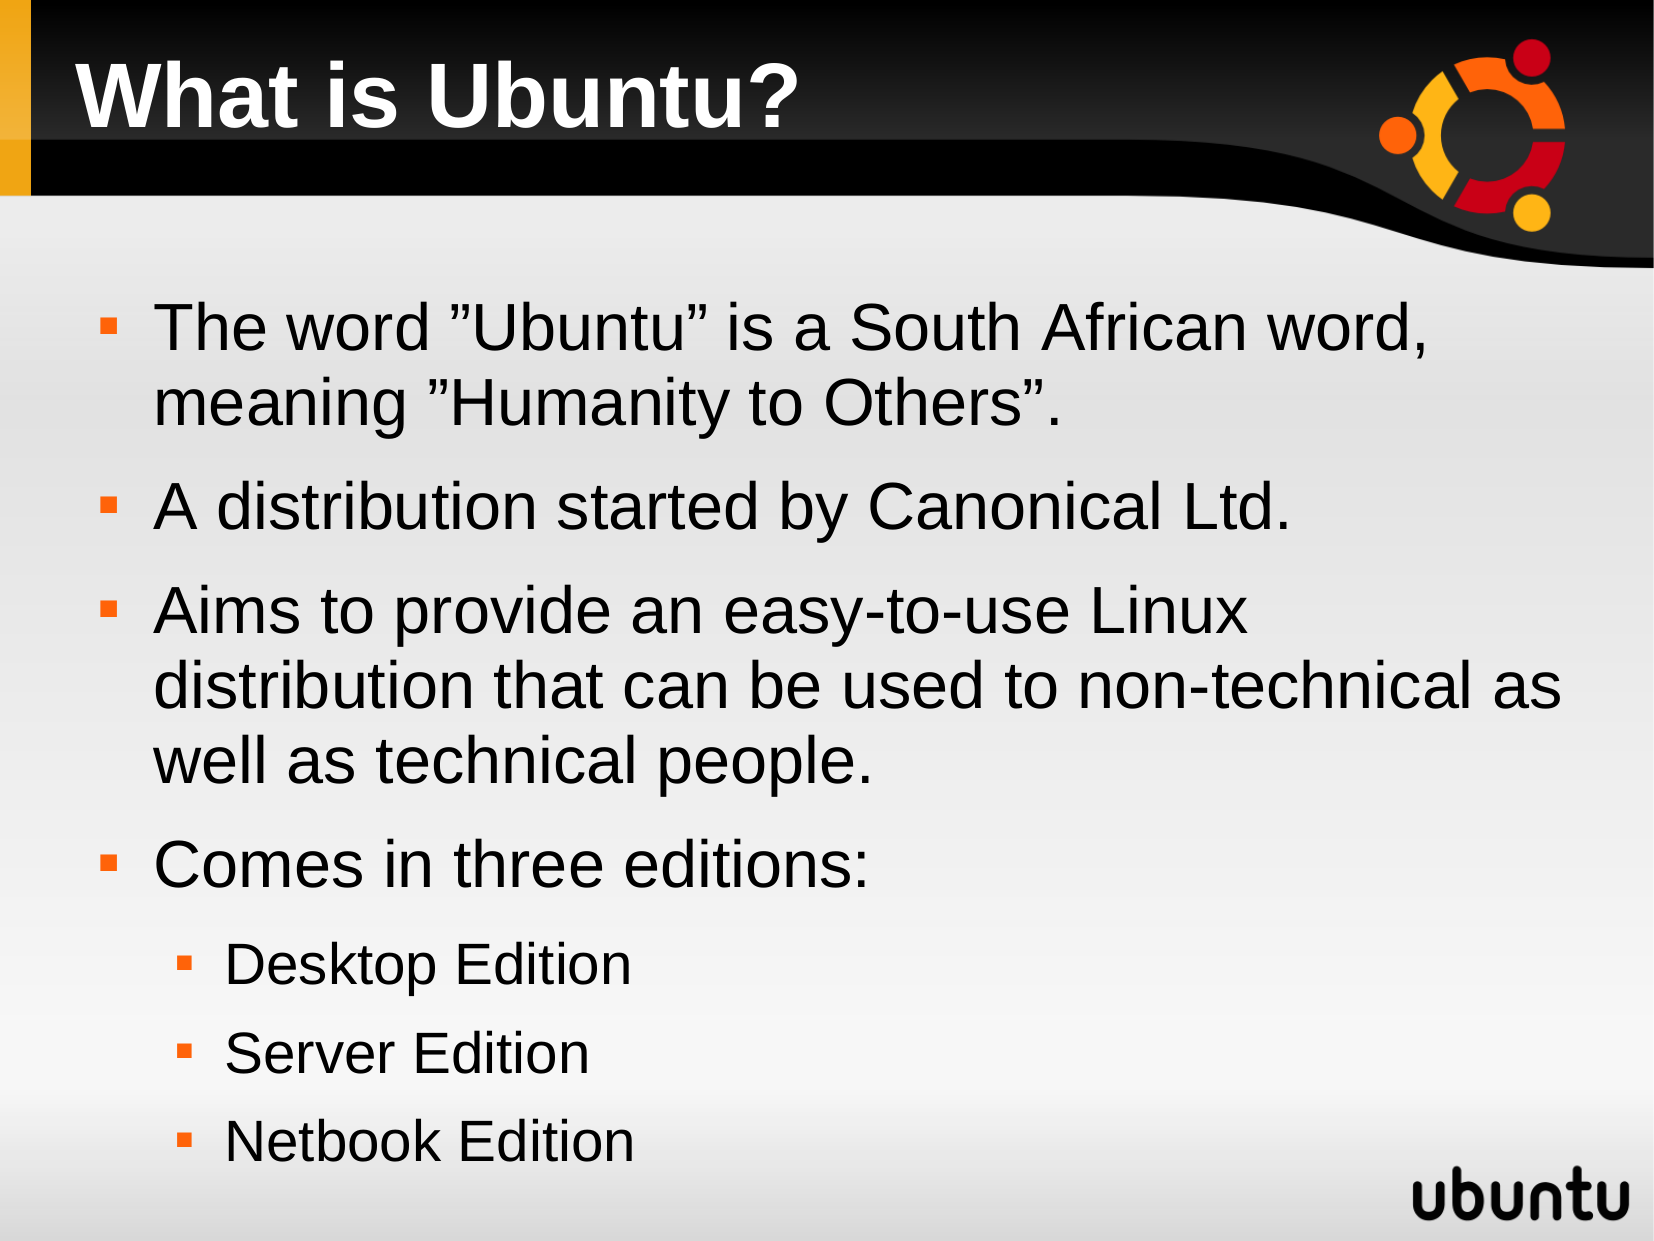

# What is Ubuntu?
The word ”Ubuntu” is a South African word, meaning ”Humanity to Others”.
A distribution started by Canonical Ltd.
Aims to provide an easy-to-use Linux distribution that can be used to non-technical as well as technical people.
Comes in three editions:
Desktop Edition
Server Edition
Netbook Edition